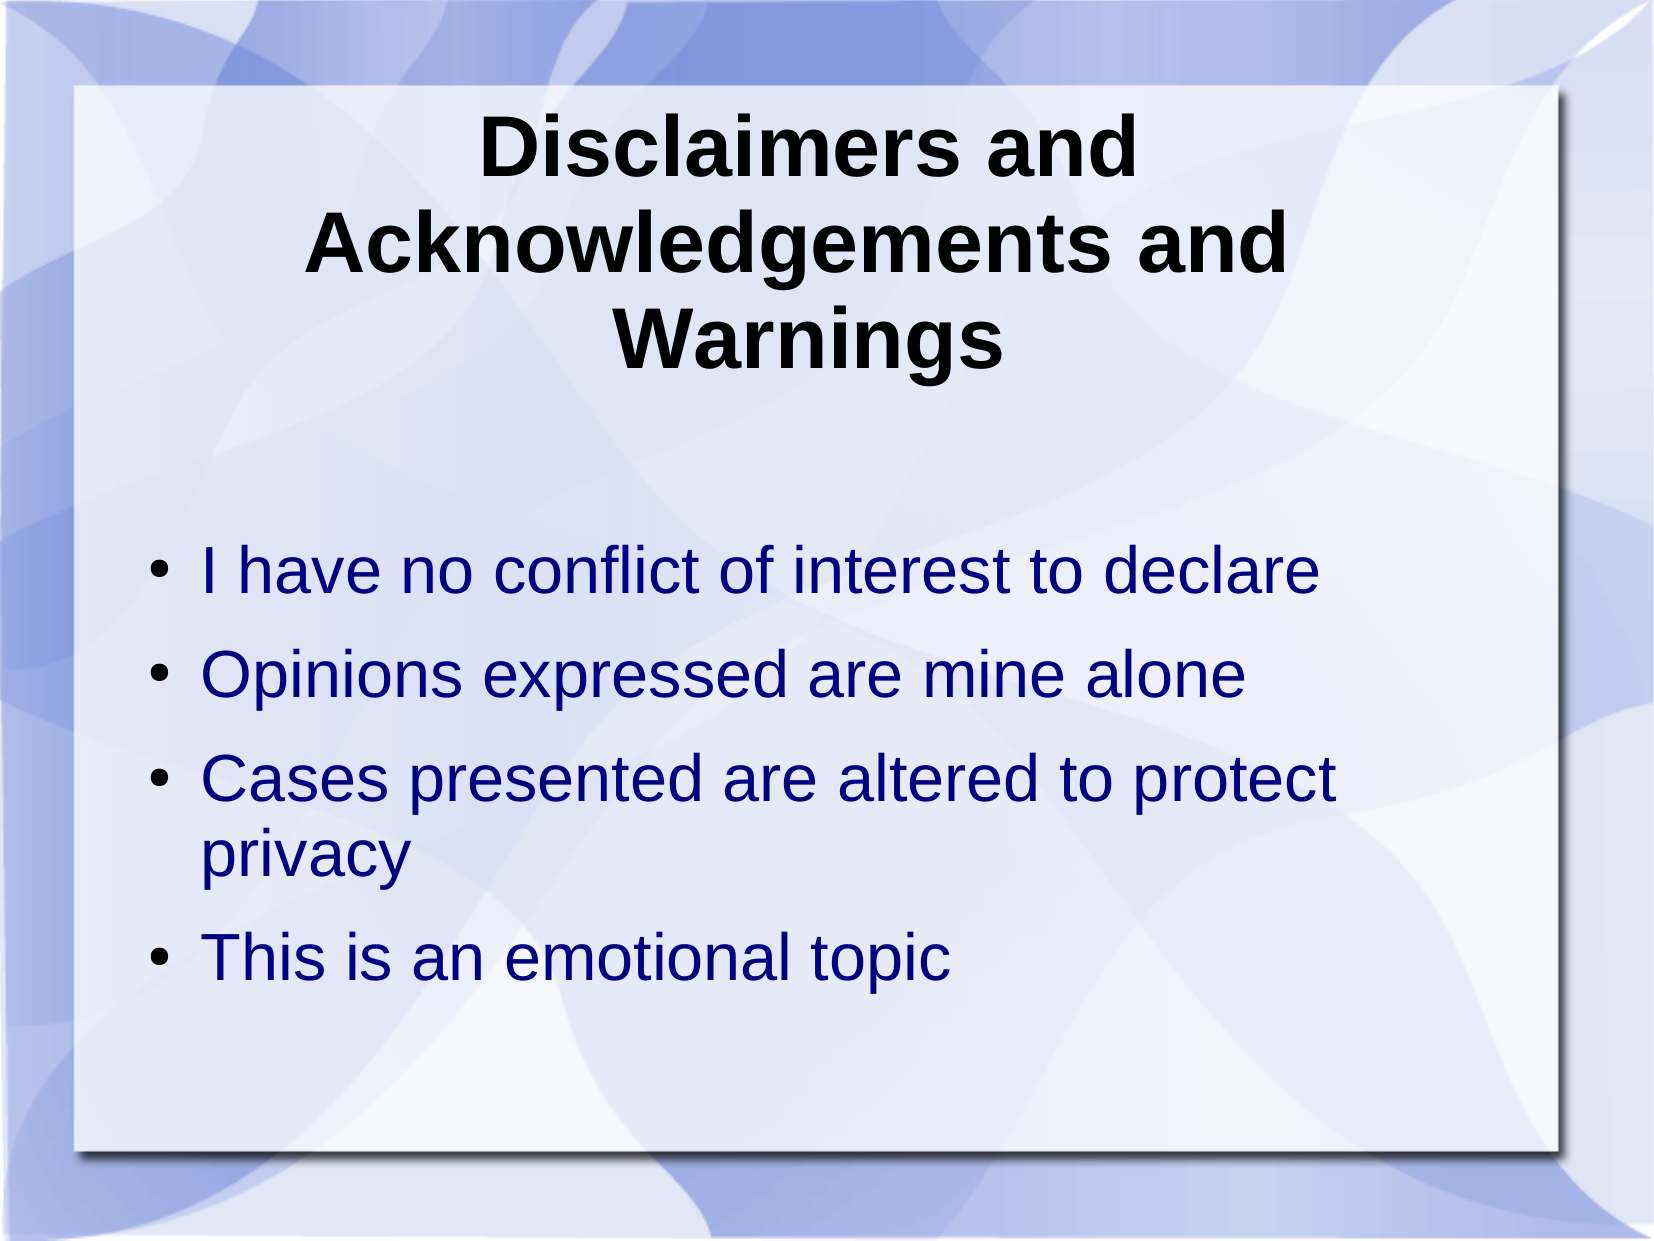

# Disclaimers and Acknowledgements and Warnings
I have no conflict of interest to declare
Opinions expressed are mine alone
Cases presented are altered to protect privacy
This is an emotional topic